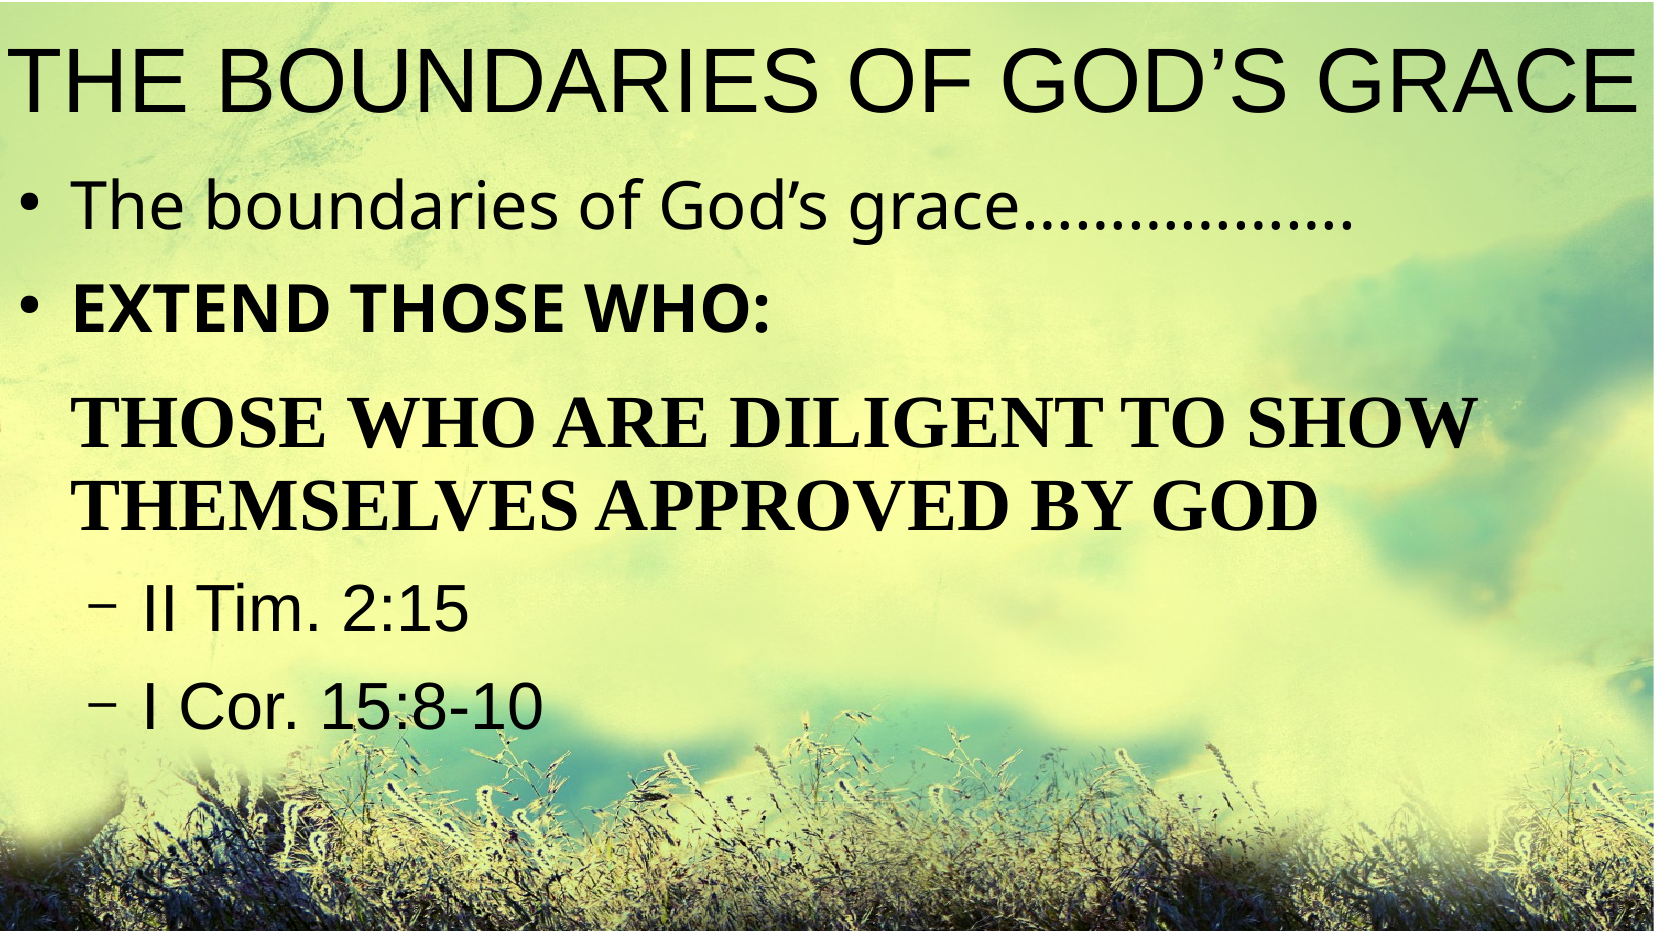

# THE BOUNDARIES OF GOD’S GRACE
The boundaries of God’s grace……………….
EXTEND THOSE WHO:
THOSE WHO ARE DILIGENT TO SHOW THEMSELVES APPROVED BY GOD
II Tim. 2:15
I Cor. 15:8-10